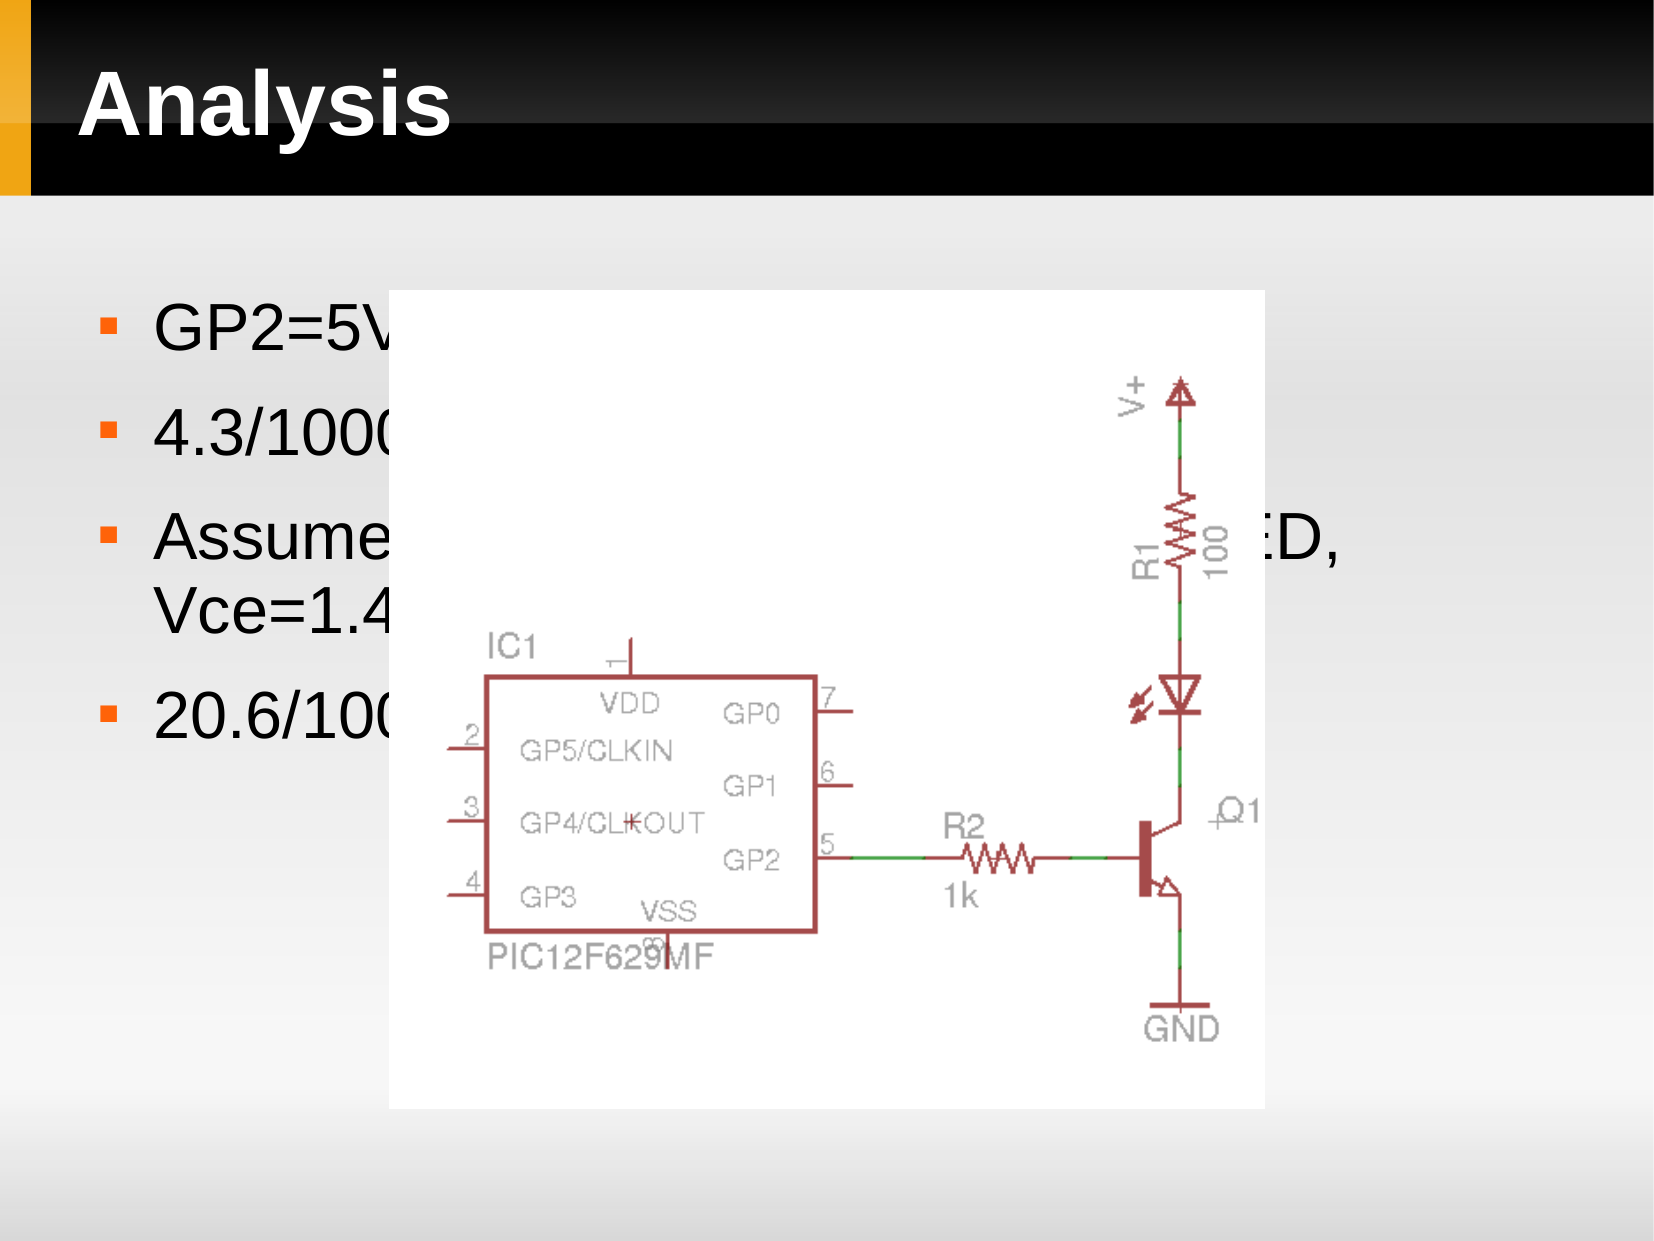

# Analysis
GP2=5V, Vbe=0.7V
4.3/1000 = ~4mA into base
Assume V+ = 24V, 2V drop across LED, Vce=1.4V
20.6/100 = ~200mA available for LED